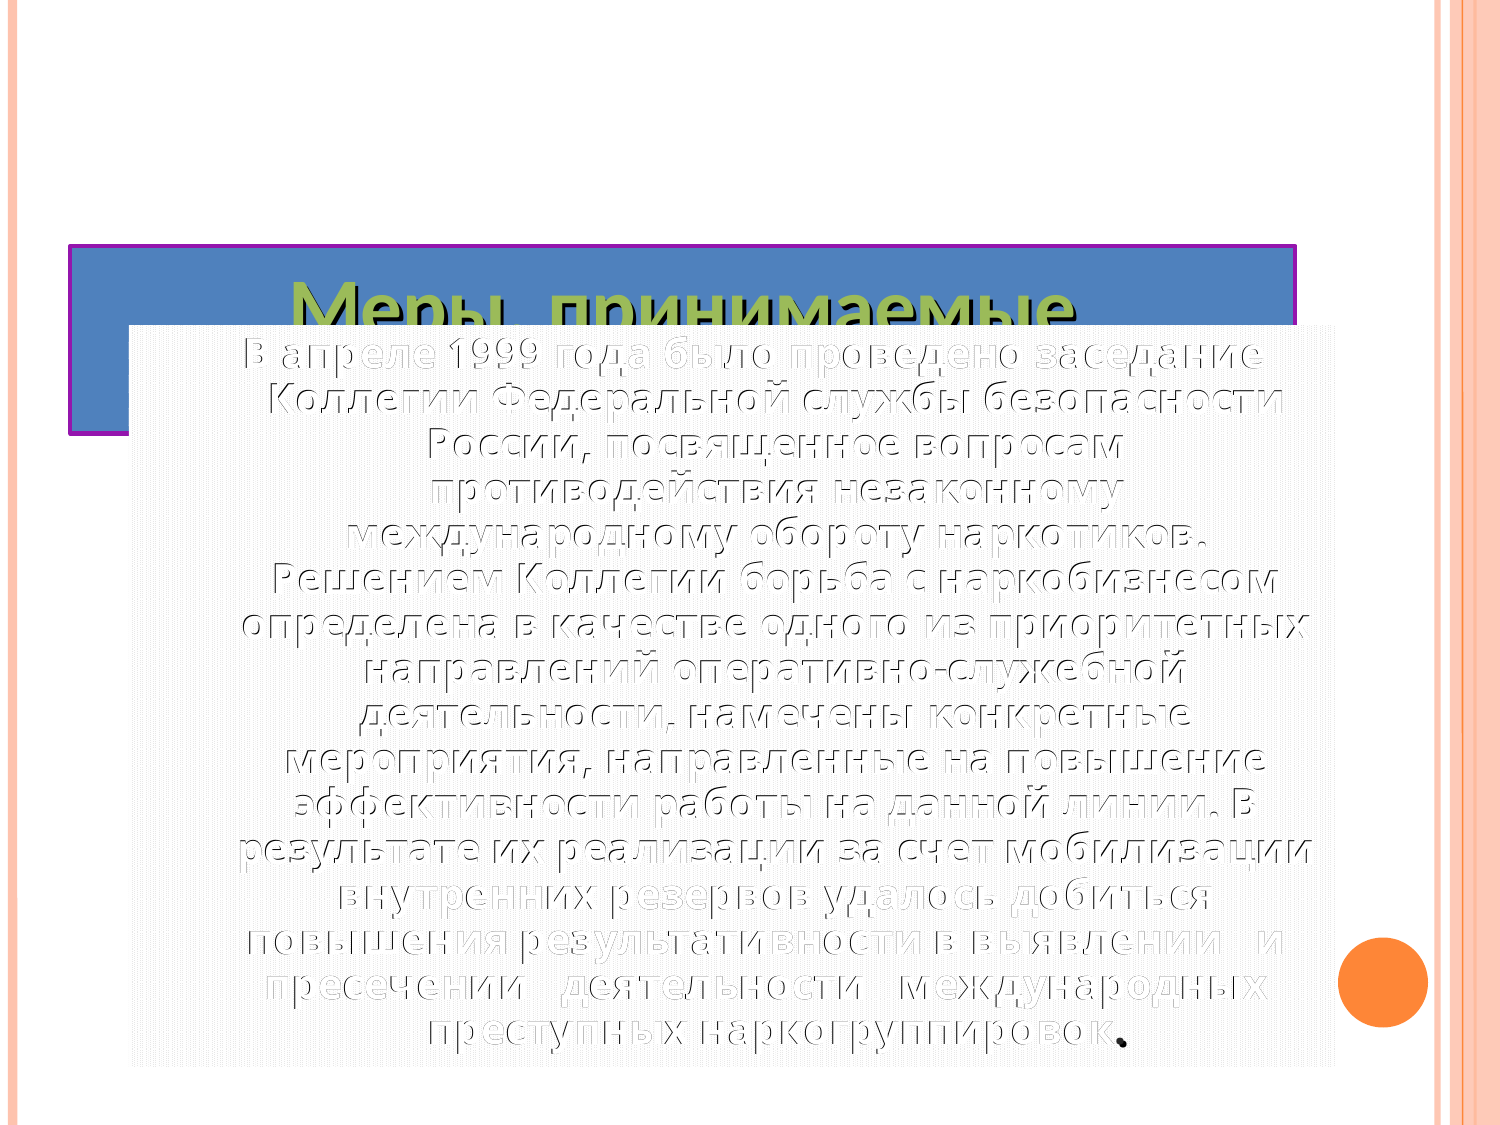

# Меры, принимаемые Федеральной службой безопасности
В апреле 1999 года было проведено заседание Коллегии Федеральной службы безопасности России, посвященное вопросам противодействия незаконному международному обороту наркотиков. Решением Коллегии борьба с наркобизнесом определена в качестве одного из приоритетных направлений оперативно-служебной деятельности, намечены конкретные мероприятия, направленные на повышение эффективности работы на данной линии. В результате их реализации за счет мобилизации внутренних резервов удалось добиться повышения результативности в выявлении   и   пресечении   деятельности   международных   преступных наркогруппировок.